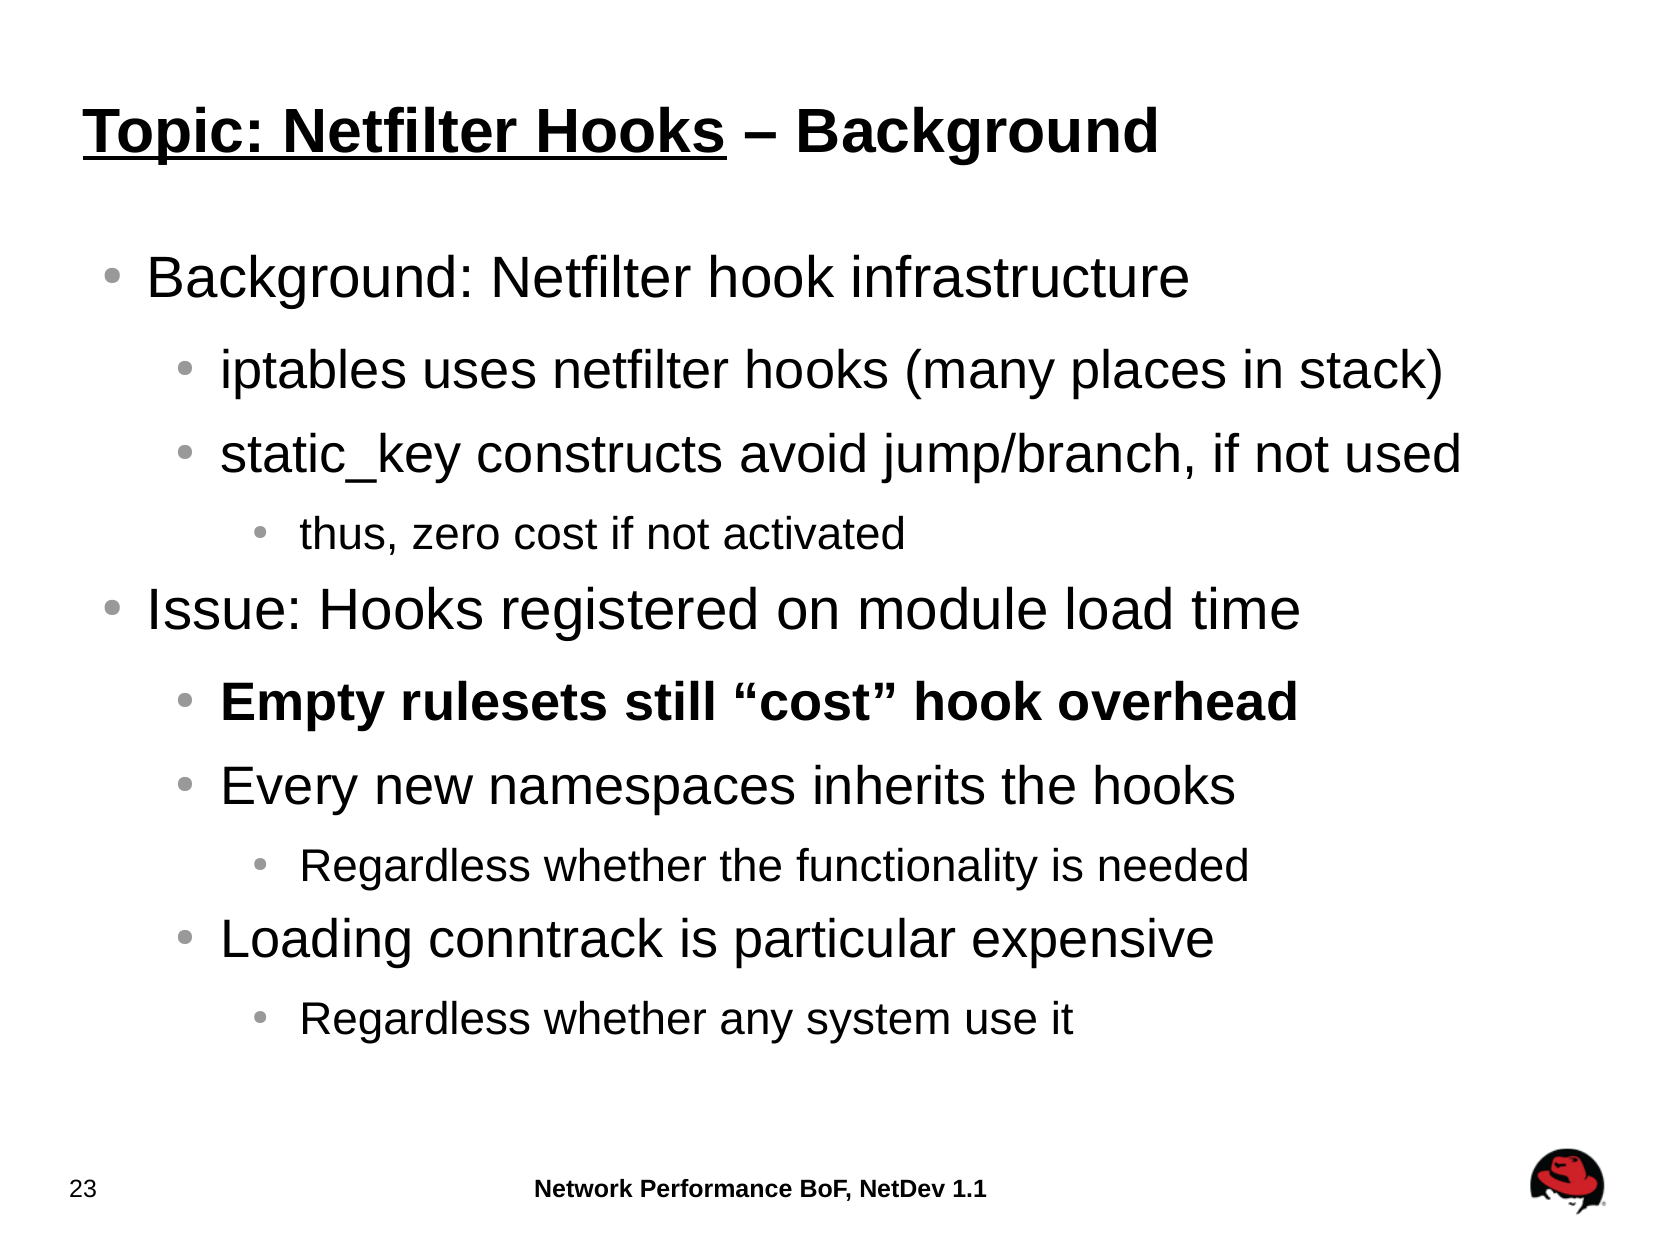

# Topic: Netfilter Hooks – Background
Background: Netfilter hook infrastructure
iptables uses netfilter hooks (many places in stack)
static_key constructs avoid jump/branch, if not used
thus, zero cost if not activated
Issue: Hooks registered on module load time
Empty rulesets still “cost” hook overhead
Every new namespaces inherits the hooks
Regardless whether the functionality is needed
Loading conntrack is particular expensive
Regardless whether any system use it